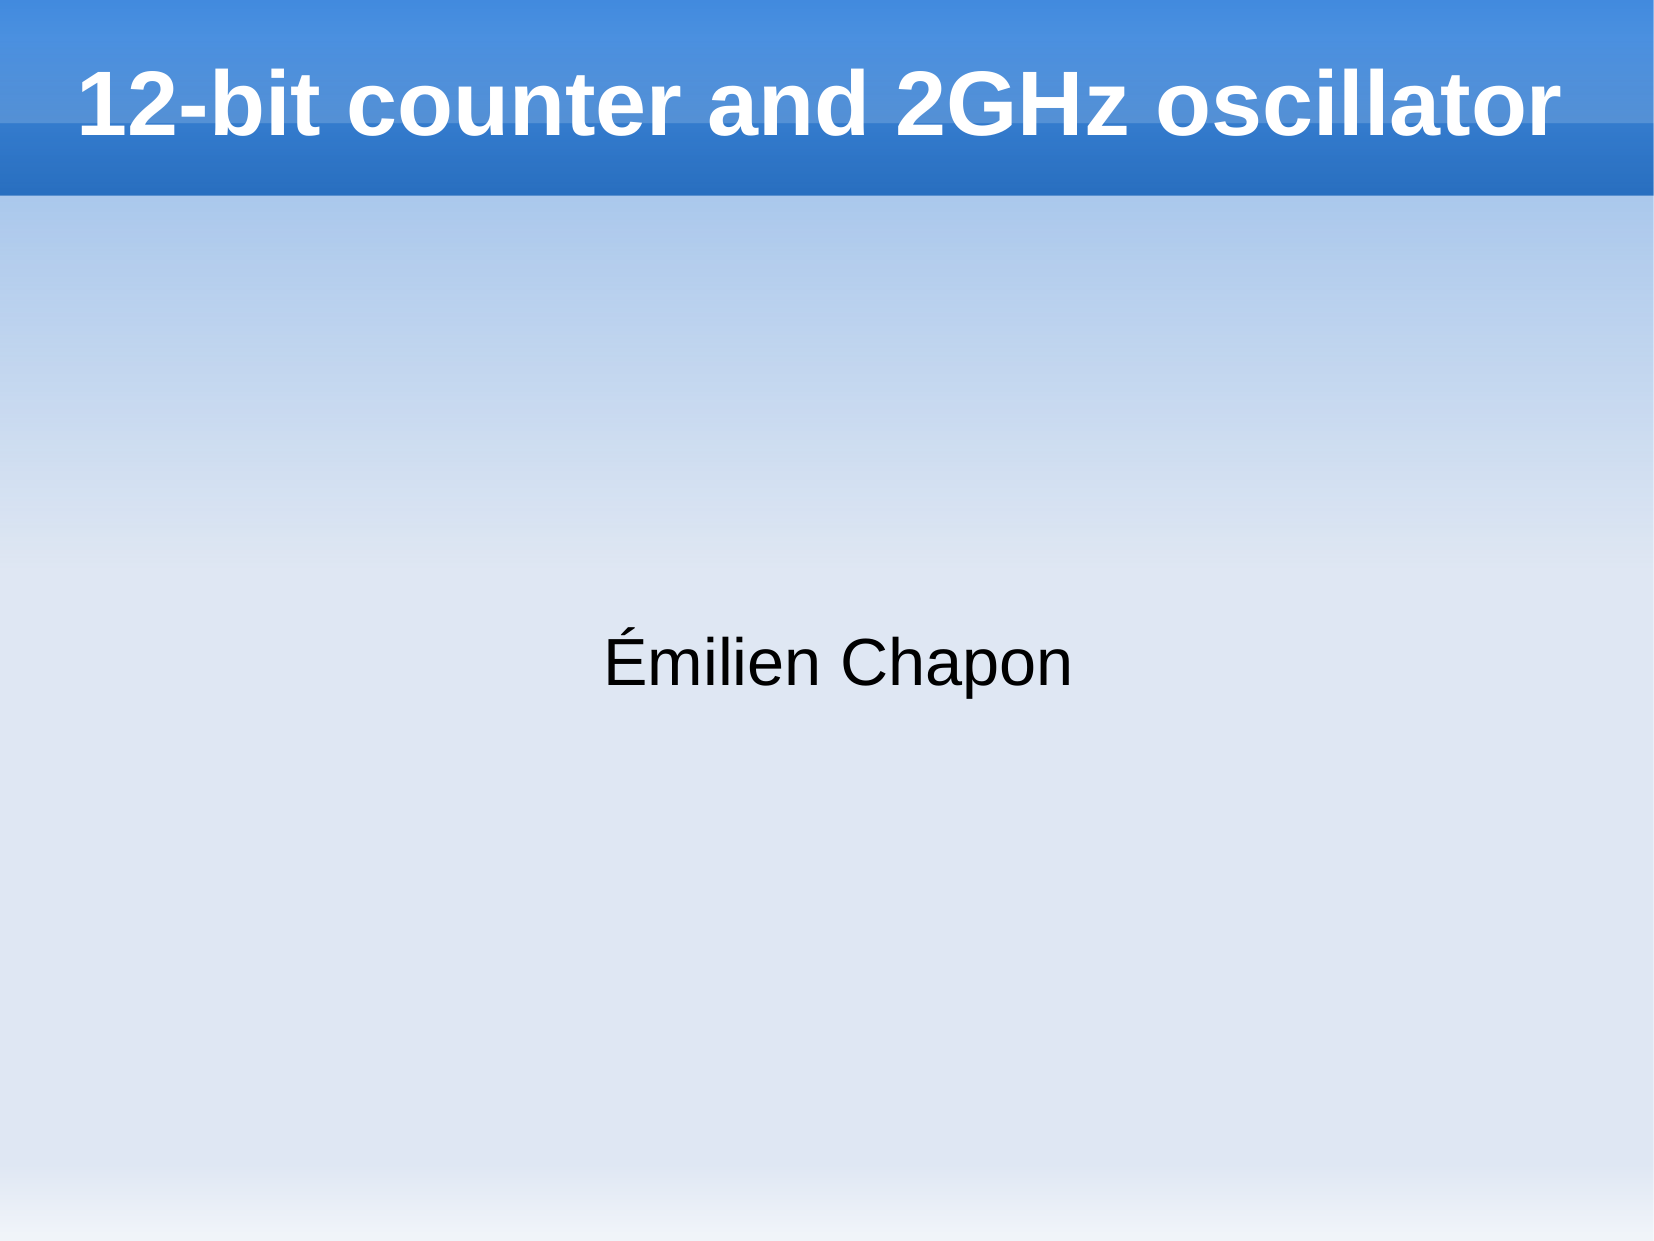

# 12-bit counter and 2GHz oscillator
Émilien Chapon